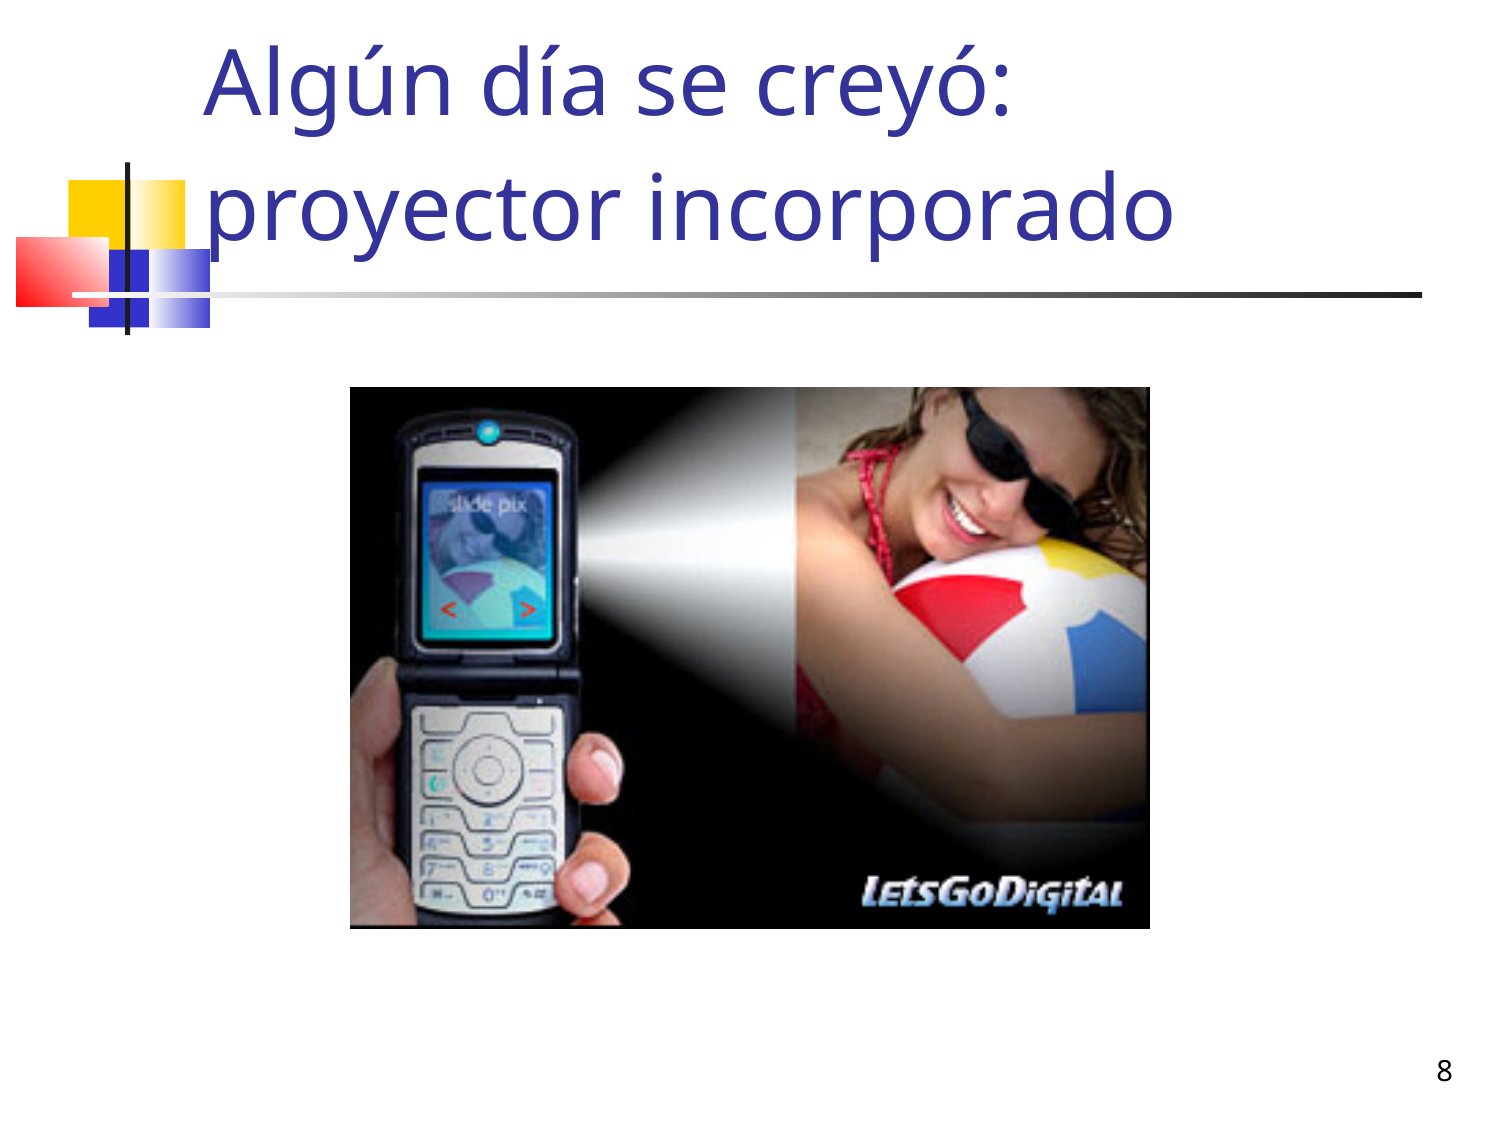

# Algún día se creyó: proyector incorporado